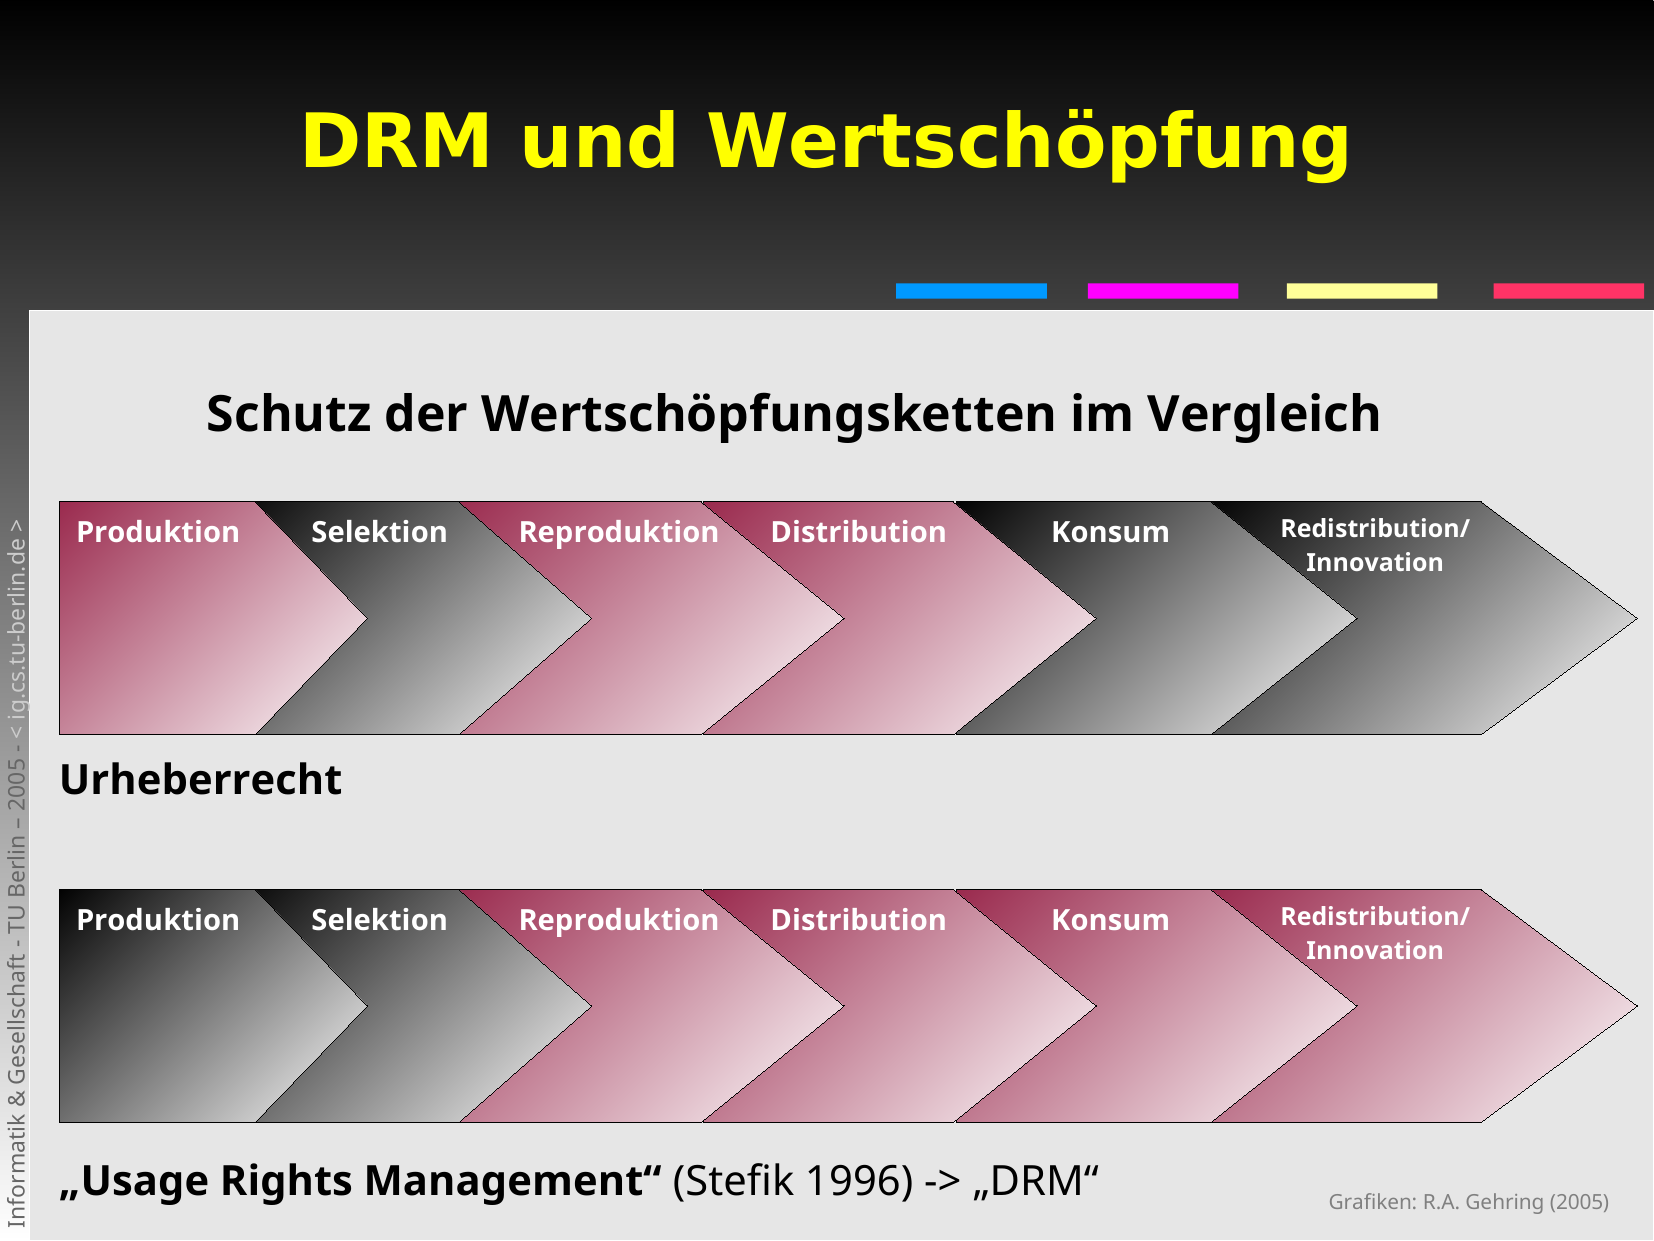

# DRM und Wertschöpfung
Schutz der Wertschöpfungsketten im Vergleich
Produktion
Redistribution/
Innovation
Selektion
Reproduktion
Distribution
Konsum
Urheberrecht
Produktion
Redistribution/
Innovation
Selektion
Reproduktion
Distribution
Konsum
„Usage Rights Management“ (Stefik 1996) -> „DRM“
Grafiken: R.A. Gehring (2005)